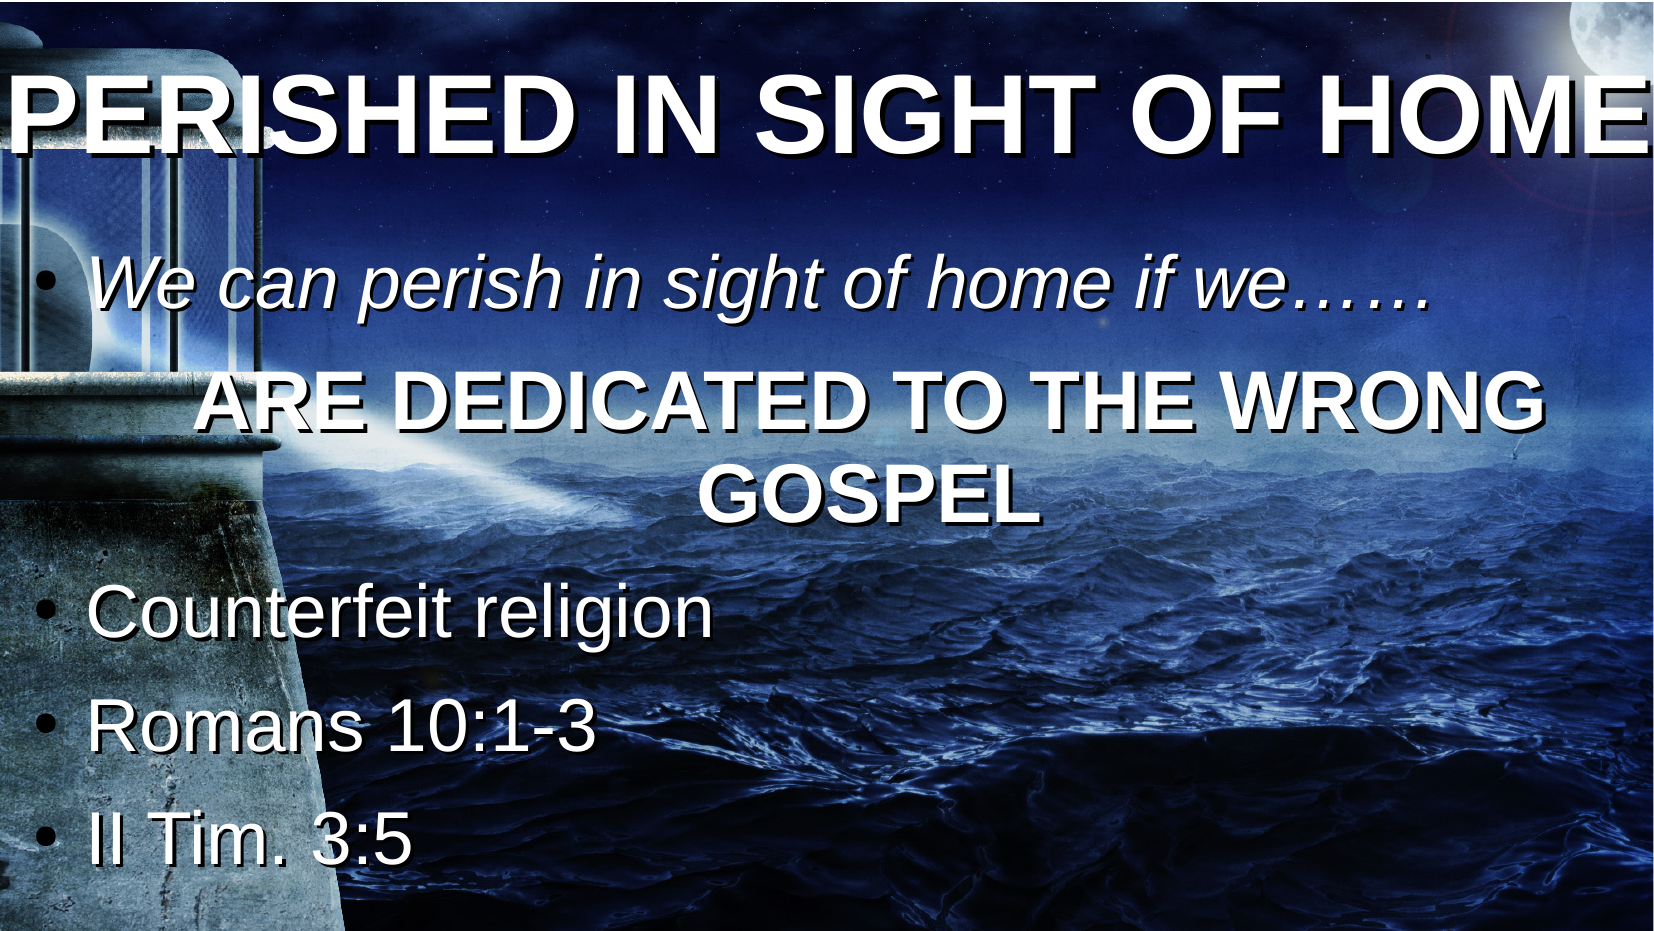

# PERISHED IN SIGHT OF HOME
We can perish in sight of home if we……
ARE DEDICATED TO THE WRONG GOSPEL
Counterfeit religion
Romans 10:1-3
II Tim. 3:5